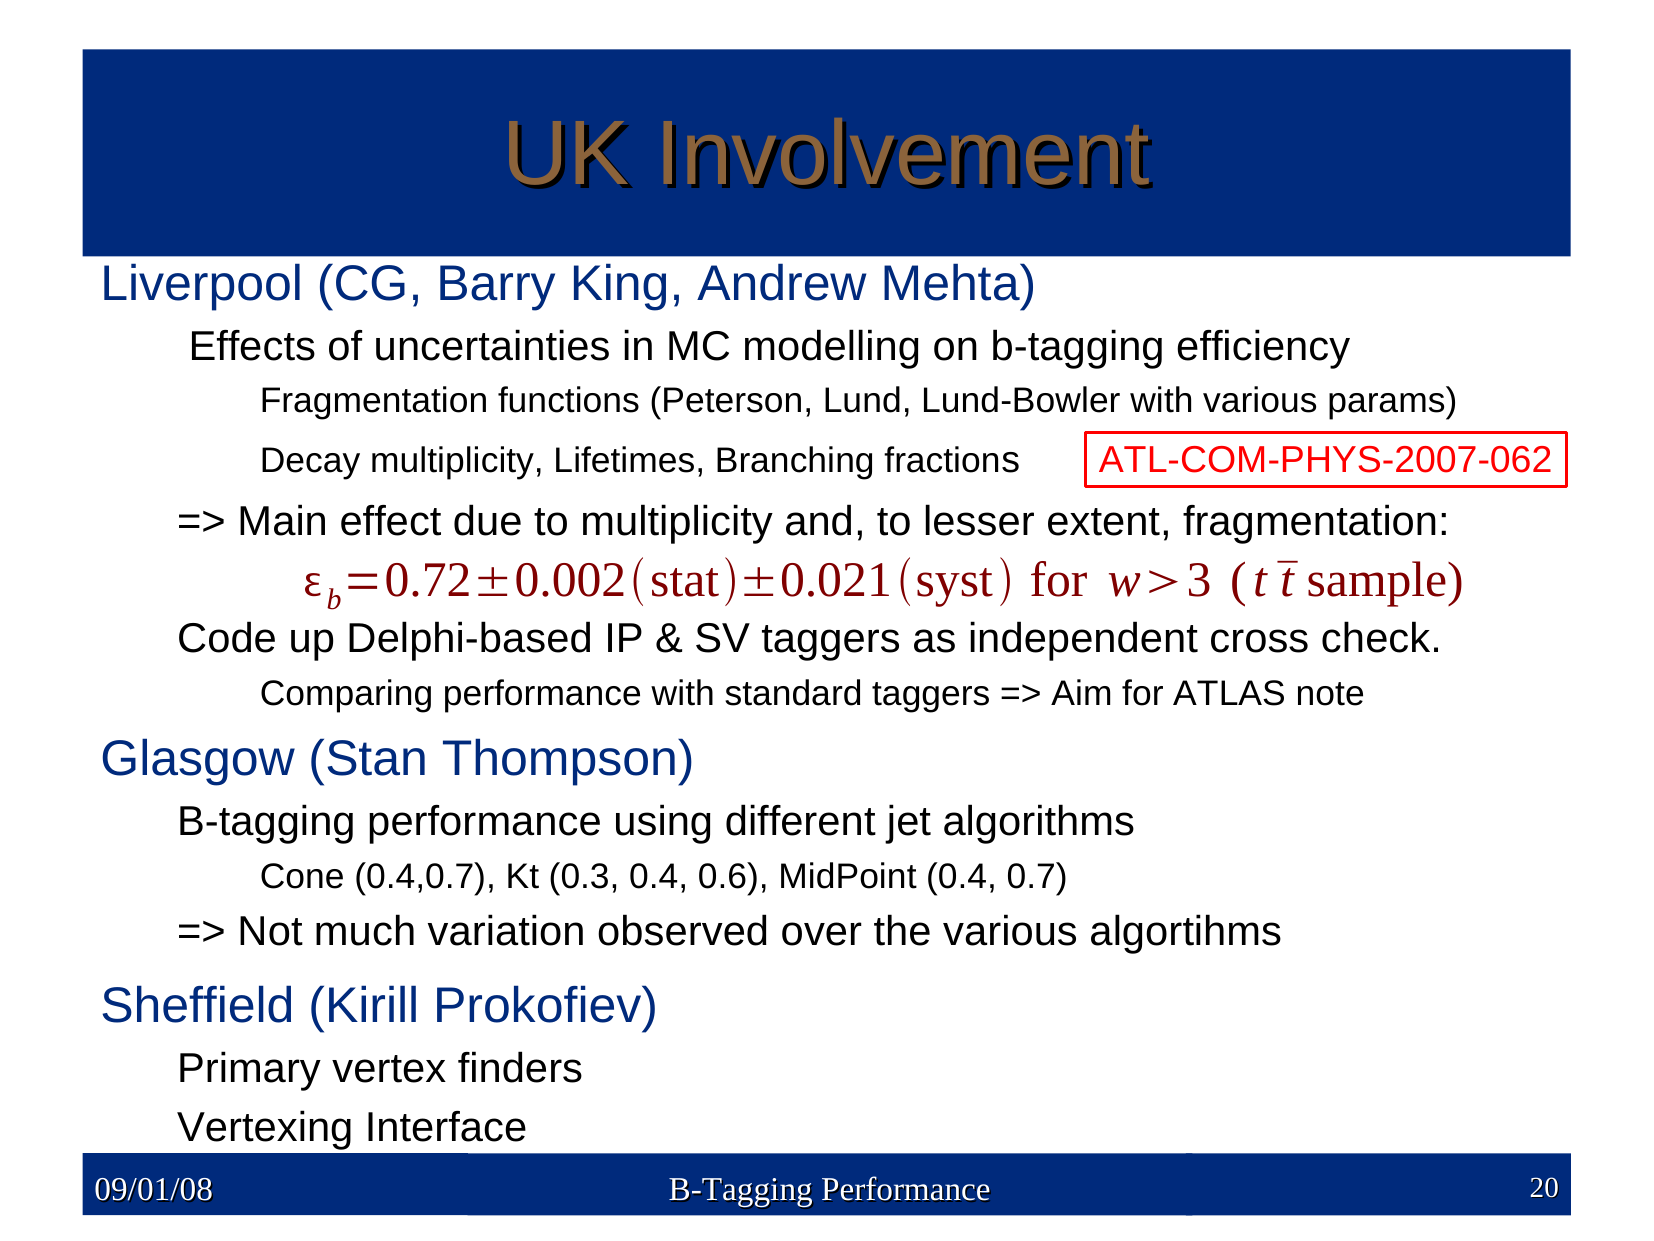

# UK Involvement
Liverpool (CG, Barry King, Andrew Mehta)
 Effects of uncertainties in MC modelling on b-tagging efficiency
Fragmentation functions (Peterson, Lund, Lund-Bowler with various params)
Decay multiplicity, Lifetimes, Branching fractions
=> Main effect due to multiplicity and, to lesser extent, fragmentation:
Code up Delphi-based IP & SV taggers as independent cross check.
Comparing performance with standard taggers => Aim for ATLAS note
Glasgow (Stan Thompson)
B-tagging performance using different jet algorithms
Cone (0.4,0.7), Kt (0.3, 0.4, 0.6), MidPoint (0.4, 0.7)
=> Not much variation observed over the various algortihms
Sheffield (Kirill Prokofiev)
Primary vertex finders
Vertexing Interface
ATL-COM-PHYS-2007-062
B-Tagging Performance
20